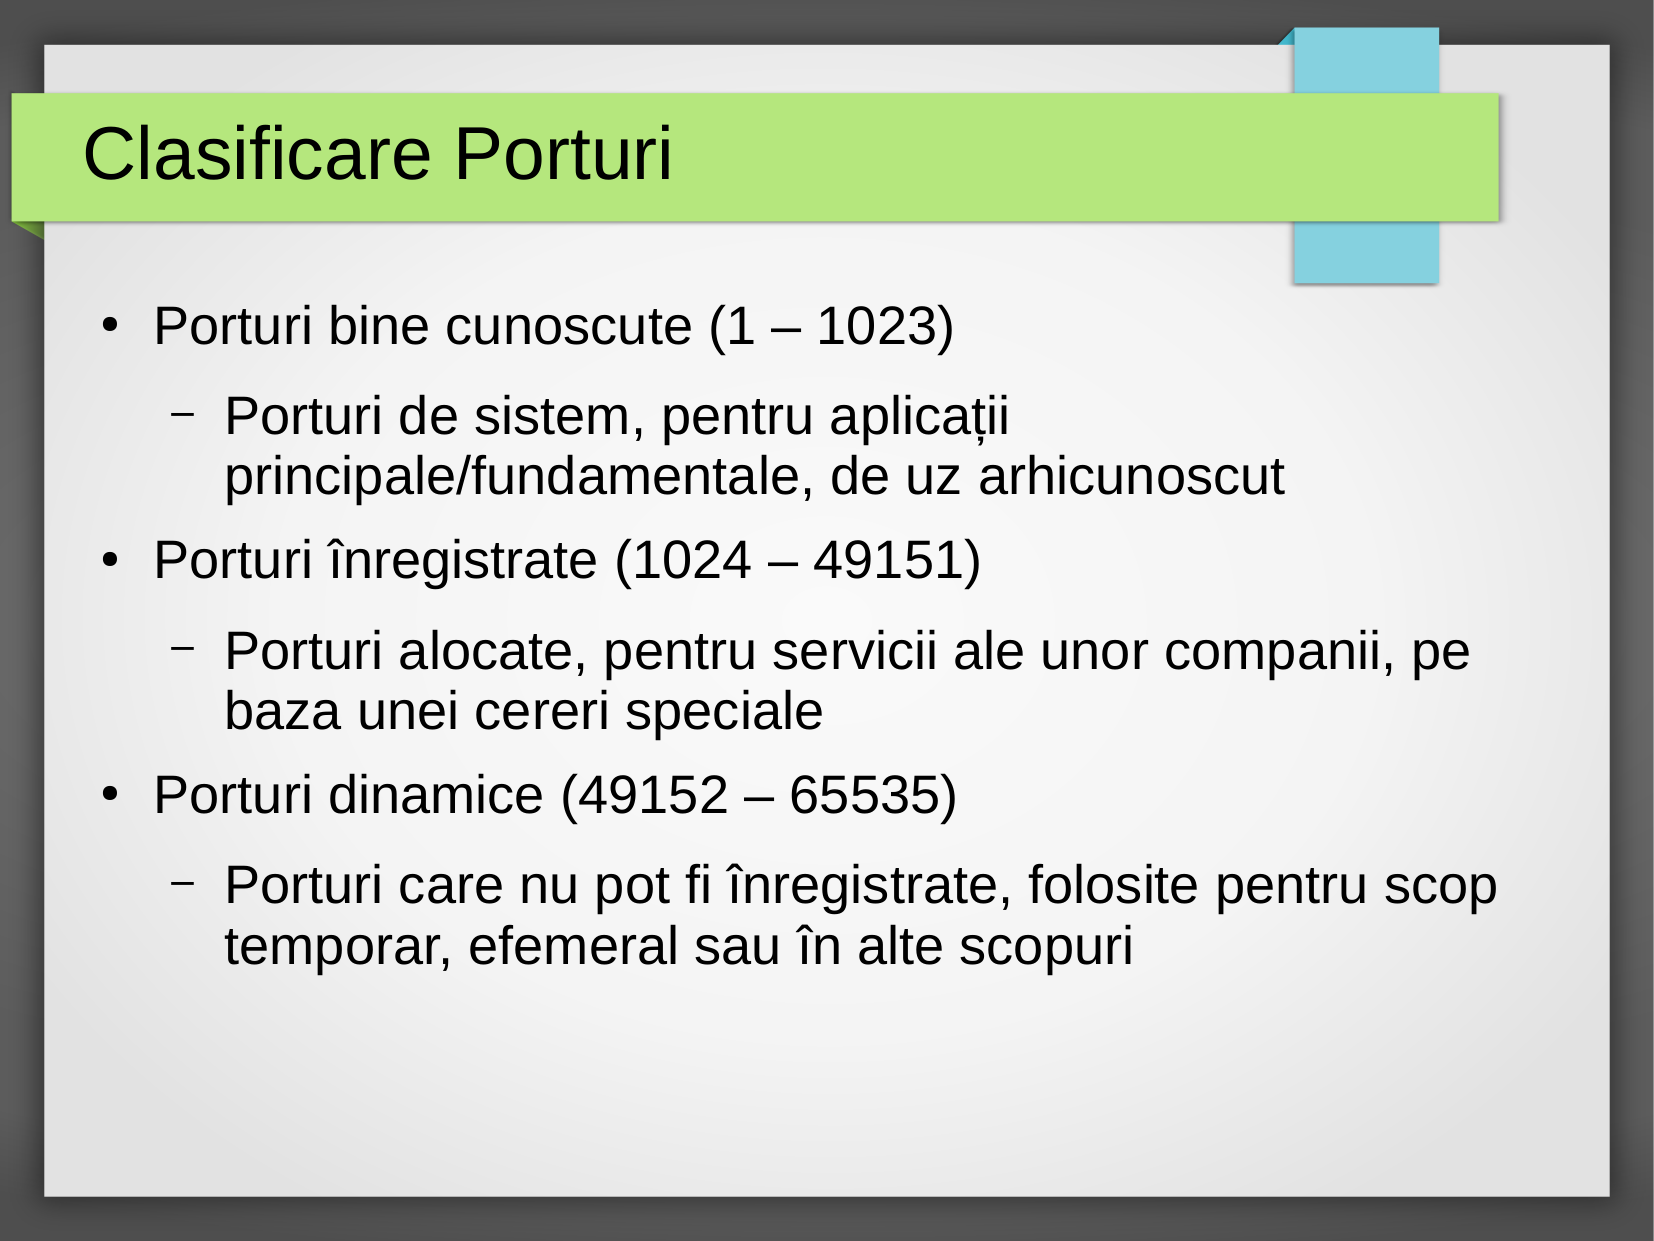

# Clasificare Porturi
Porturi bine cunoscute (1 – 1023)
Porturi de sistem, pentru aplicații principale/fundamentale, de uz arhicunoscut
Porturi înregistrate (1024 – 49151)
Porturi alocate, pentru servicii ale unor companii, pe baza unei cereri speciale
Porturi dinamice (49152 – 65535)
Porturi care nu pot fi înregistrate, folosite pentru scop temporar, efemeral sau în alte scopuri